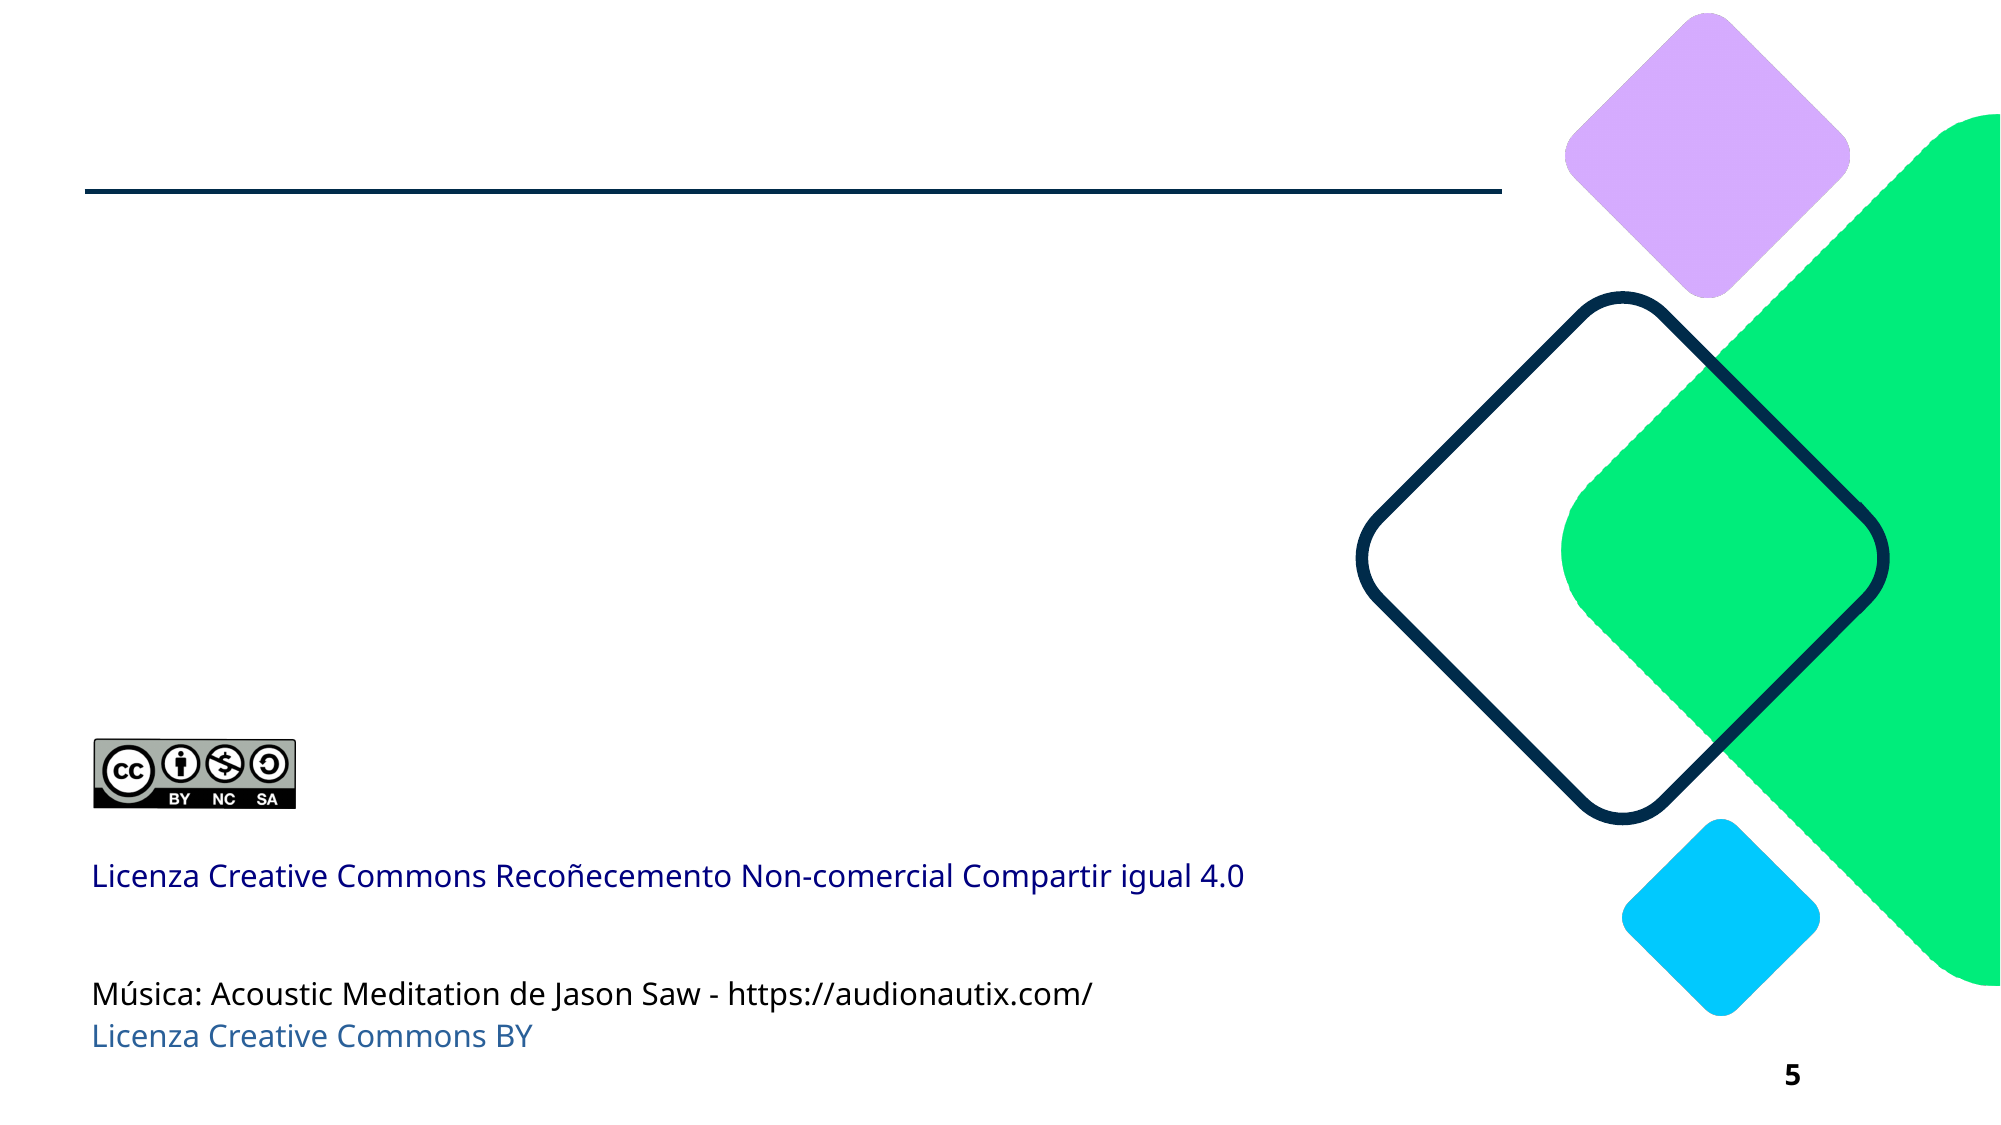

Licenza Creative Commons Recoñecemento Non-comercial Compartir igual 4.0
Música: Acoustic Meditation de Jason Saw - https://audionautix.com/
Licenza Creative Commons BY